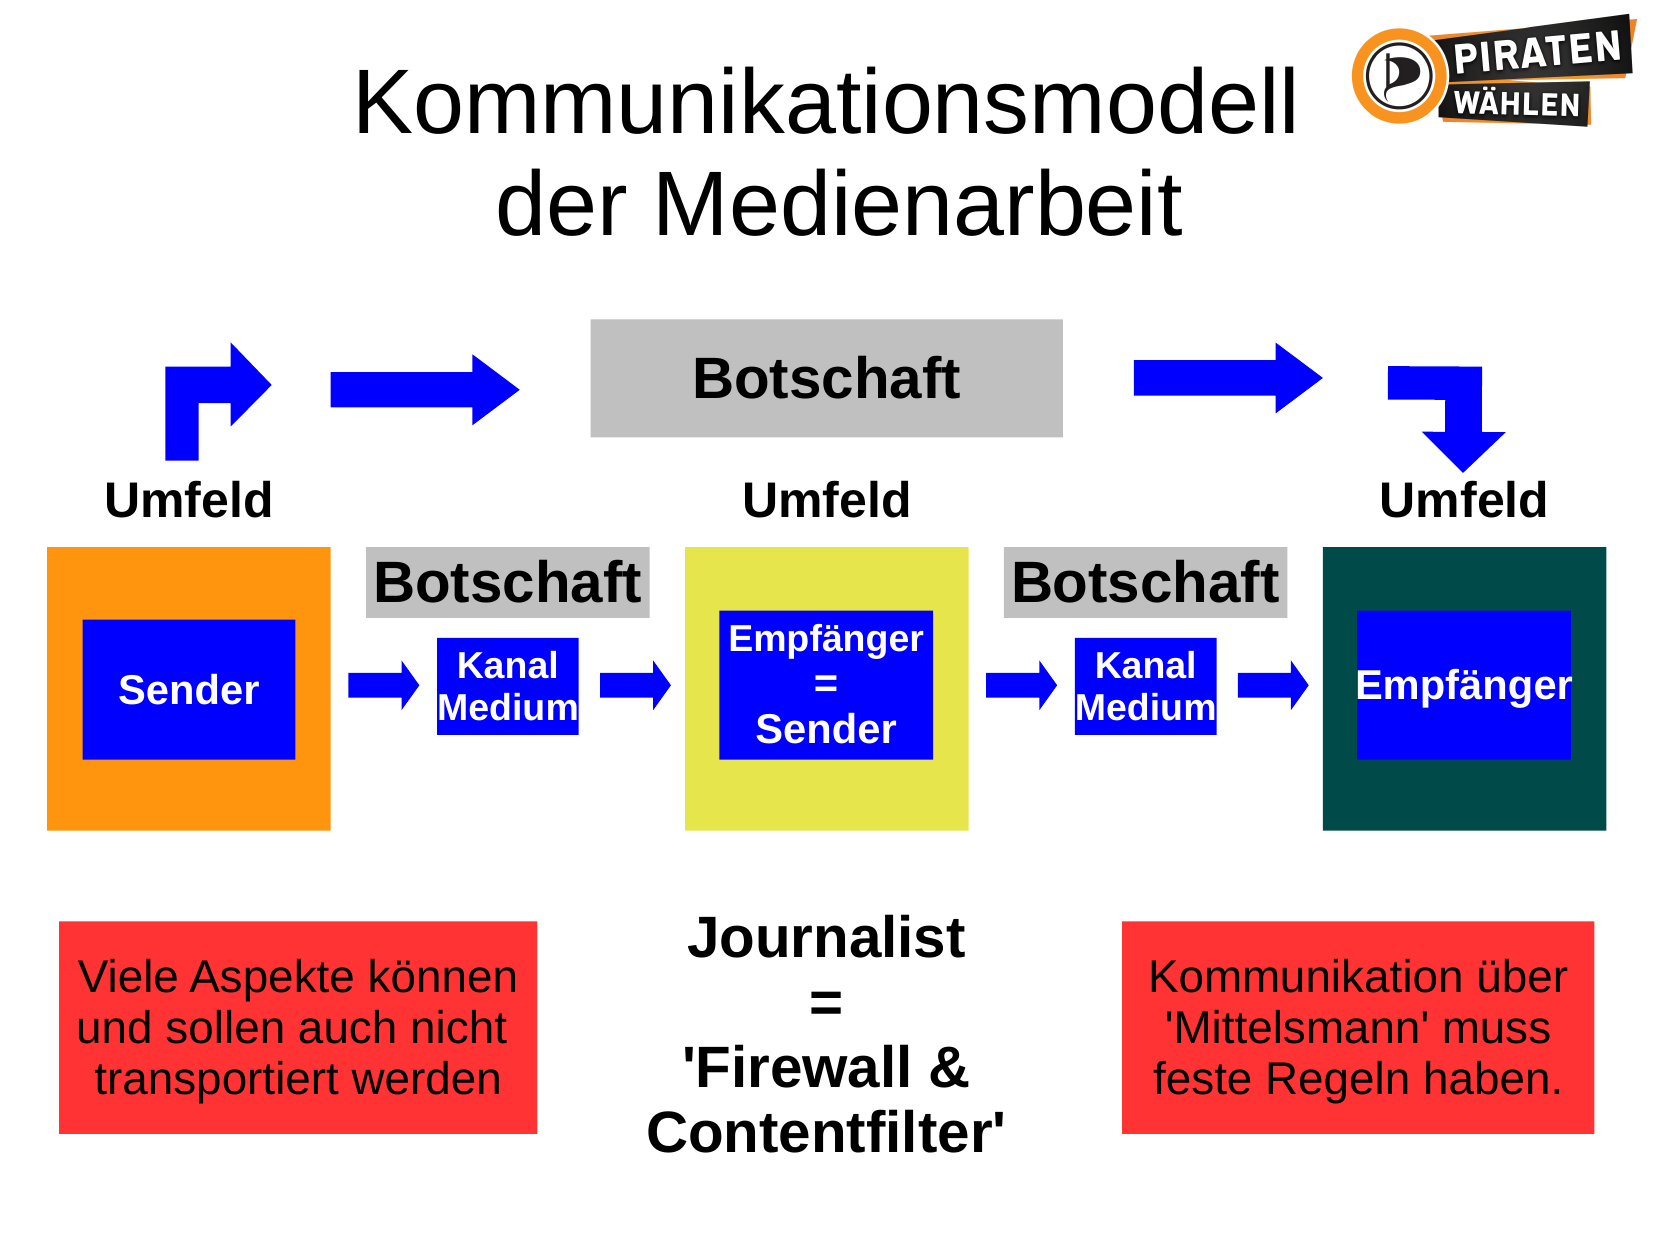

# Kommunikationsmodell der Medienarbeit
Botschaft
Umfeld
Botschaft
Umfeld
Botschaft
Umfeld
Empfänger
=
Sender
Empfänger
Sender
Kanal
Medium
Kanal
Medium
Journalist
=
'Firewall &
Contentfilter'
Viele Aspekte können
und sollen auch nicht
transportiert werden
Kommunikation über
'Mittelsmann' muss
feste Regeln haben.